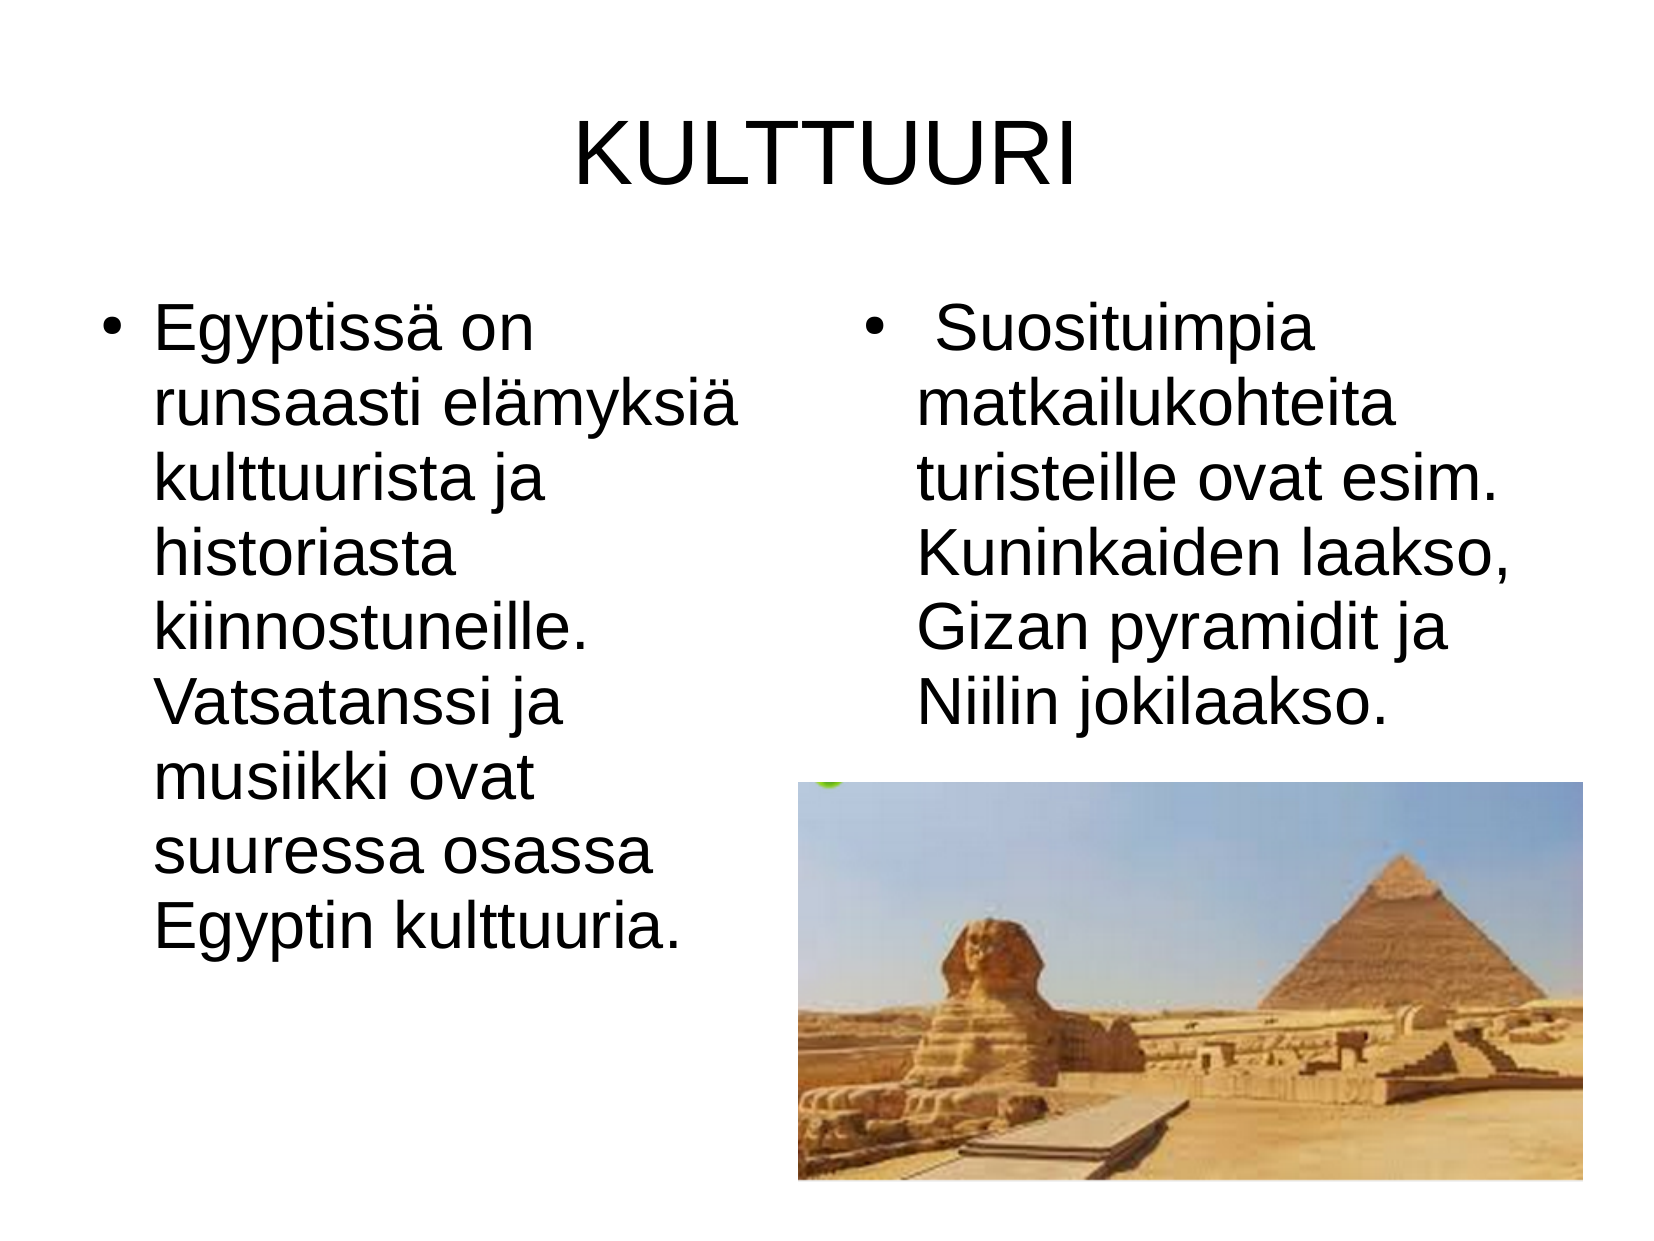

# KULTTUURI
Egyptissä on runsaasti elämyksiä kulttuurista ja historiasta kiinnostuneille. Vatsatanssi ja musiikki ovat suuressa osassa Egyptin kulttuuria.
 Suosituimpia matkailukohteita turisteille ovat esim. Kuninkaiden laakso, Gizan pyramidit ja Niilin jokilaakso.